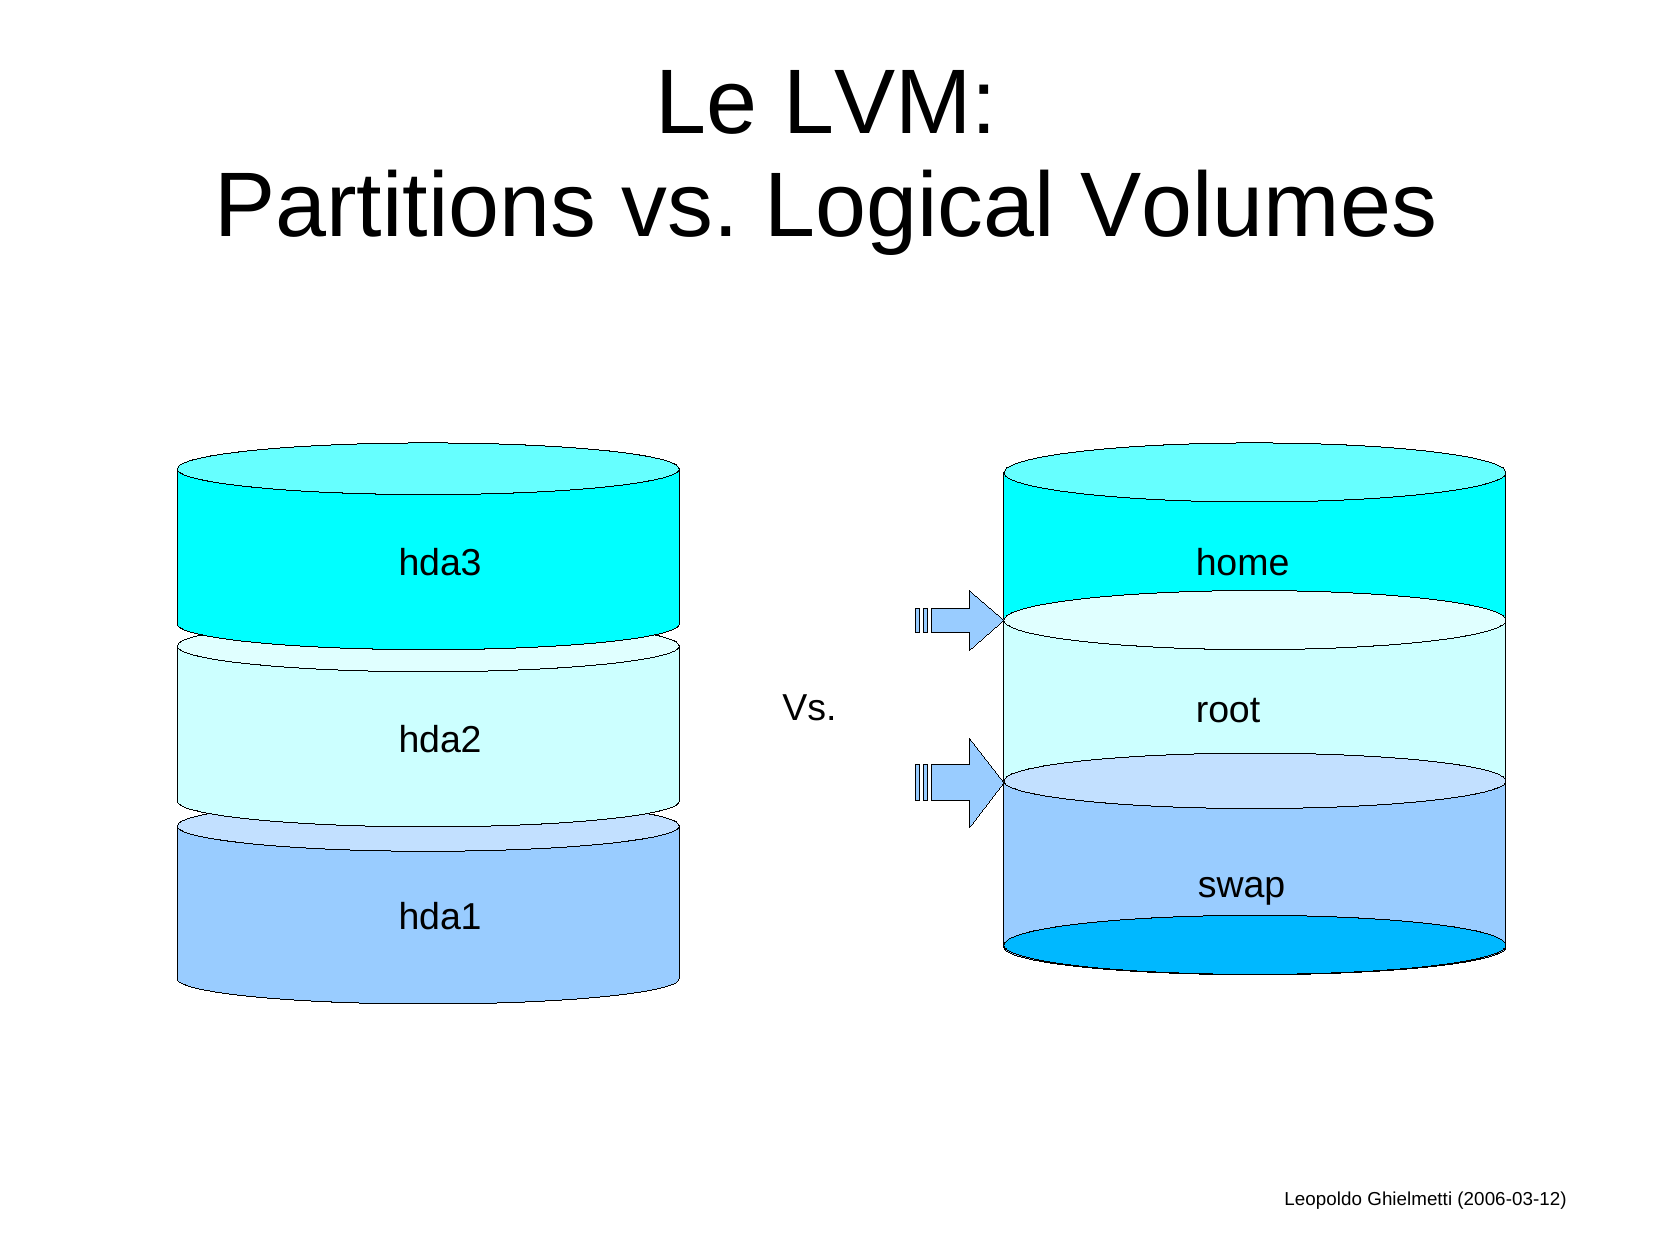

# Le LVM: Partitions vs. Logical Volumes
hda3
hda2
hda1
home
root
swap
Vs.
Leopoldo Ghielmetti (2006-03-12)